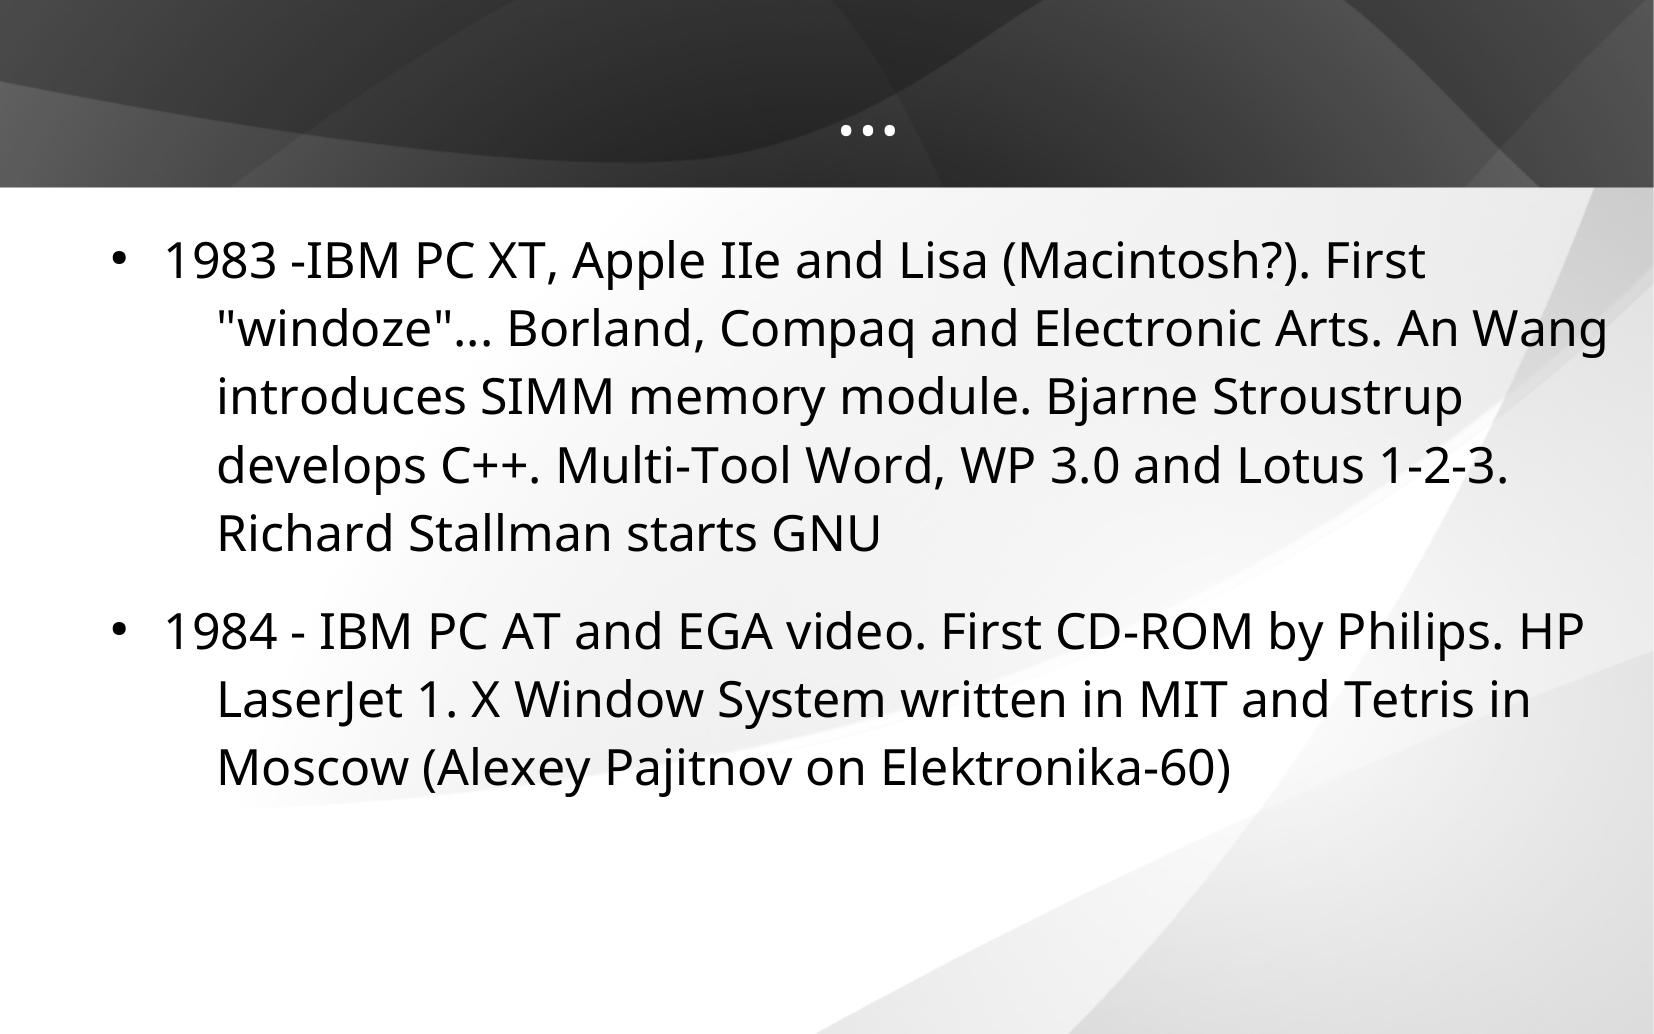

# …
1983 -IBM PC XT, Apple IIe and Lisa (Macintosh?). First "windoze"... Borland, Compaq and Electronic Arts. An Wang introduces SIMM memory module. Bjarne Stroustrup develops C++. Multi-Tool Word, WP 3.0 and Lotus 1-2-3. Richard Stallman starts GNU
1984 - IBM PC AT and EGA video. First CD-ROM by Philips. HP LaserJet 1. X Window System written in MIT and Tetris in Moscow (Alexey Pajitnov on Elektronika-60)